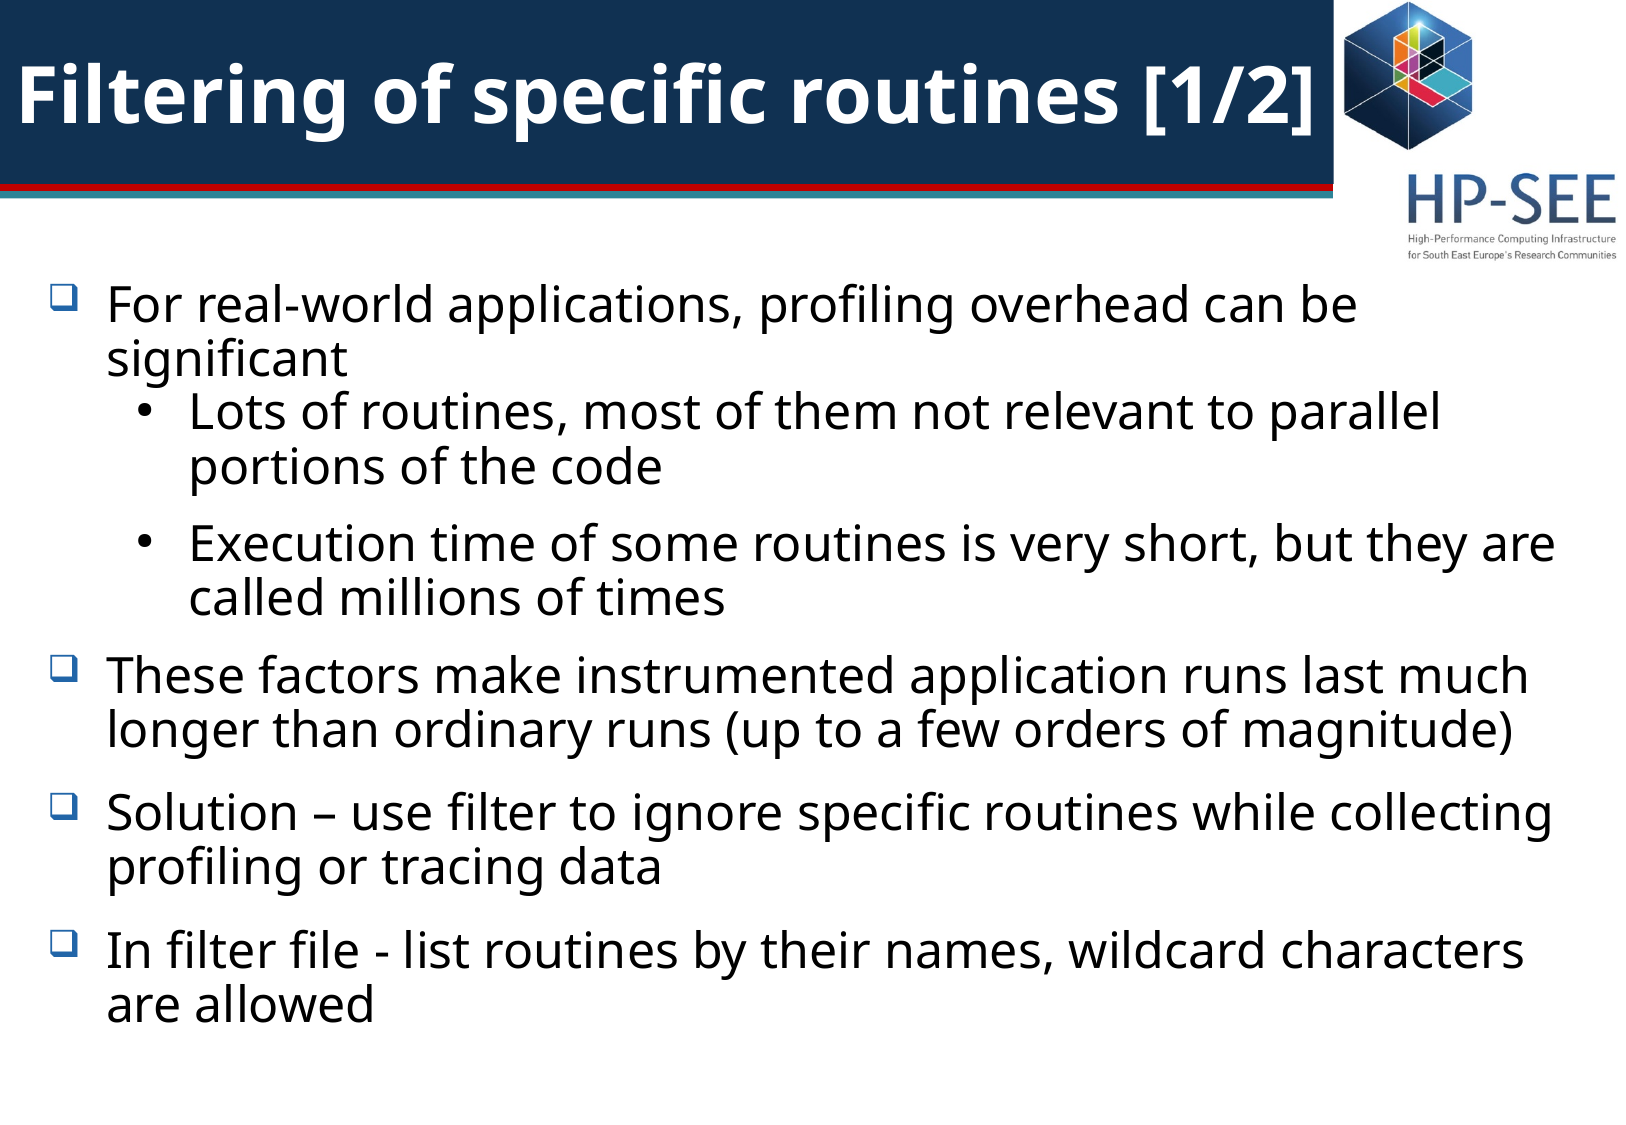

# Filtering of specific routines [1/2]
For real-world applications, profiling overhead can be significant
Lots of routines, most of them not relevant to parallel portions of the code
Execution time of some routines is very short, but they are called millions of times
These factors make instrumented application runs last much longer than ordinary runs (up to a few orders of magnitude)
Solution – use filter to ignore specific routines while collecting profiling or tracing data
In filter file - list routines by their names, wildcard characters are allowed